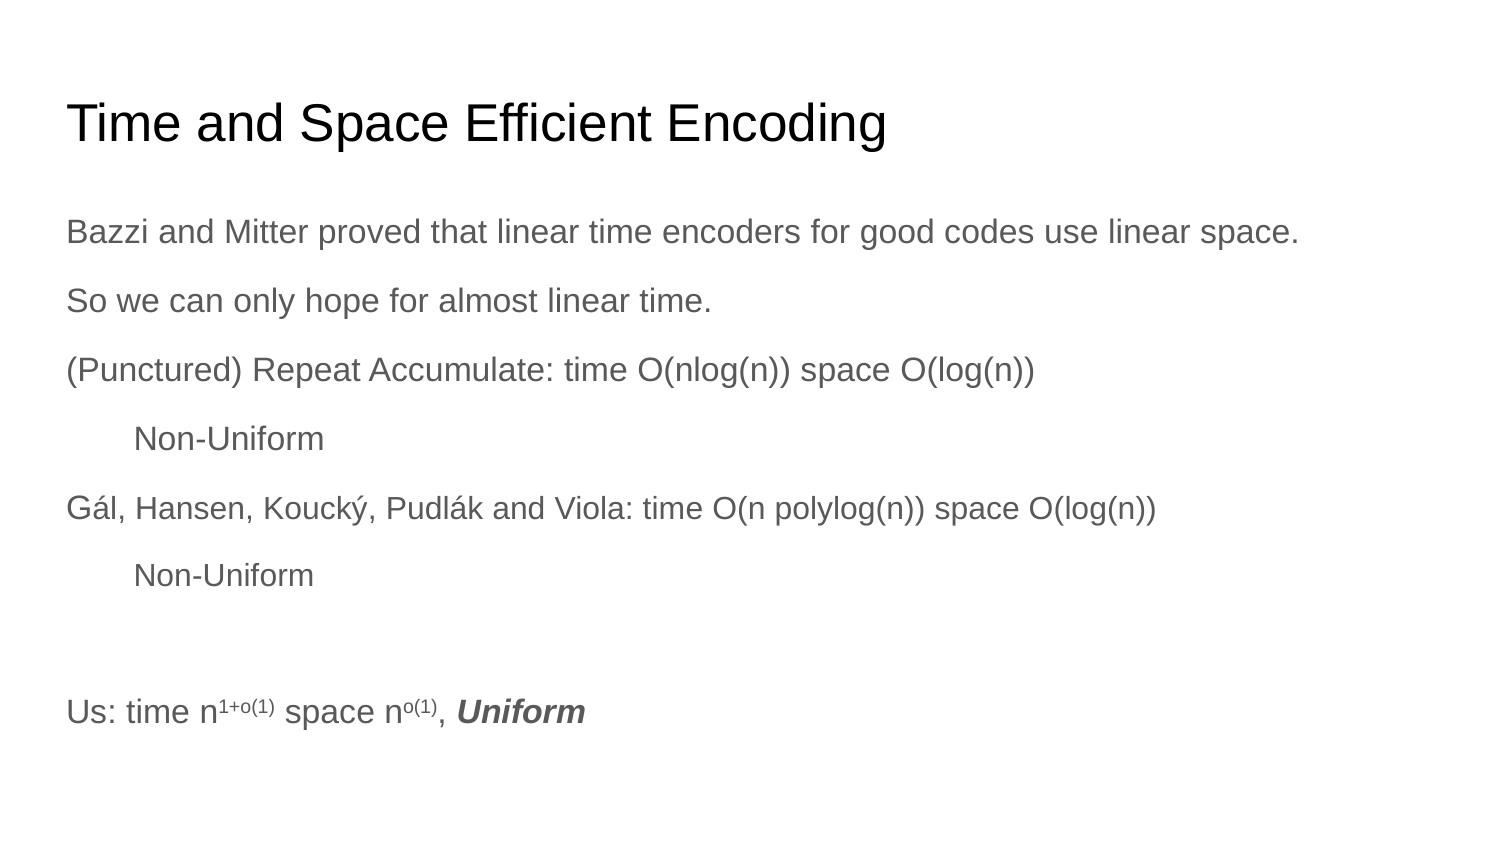

# Time and Space Efficient Encoding
Bazzi and Mitter proved that linear time encoders for good codes use linear space.
So we can only hope for almost linear time.
(Punctured) Repeat Accumulate: time O(nlog(n)) space O(log(n))
Non-Uniform
Gál, Hansen, Koucký, Pudlák and Viola: time O(n polylog(n)) space O(log(n))
Non-Uniform
Us: time n1+o(1) space no(1), Uniform